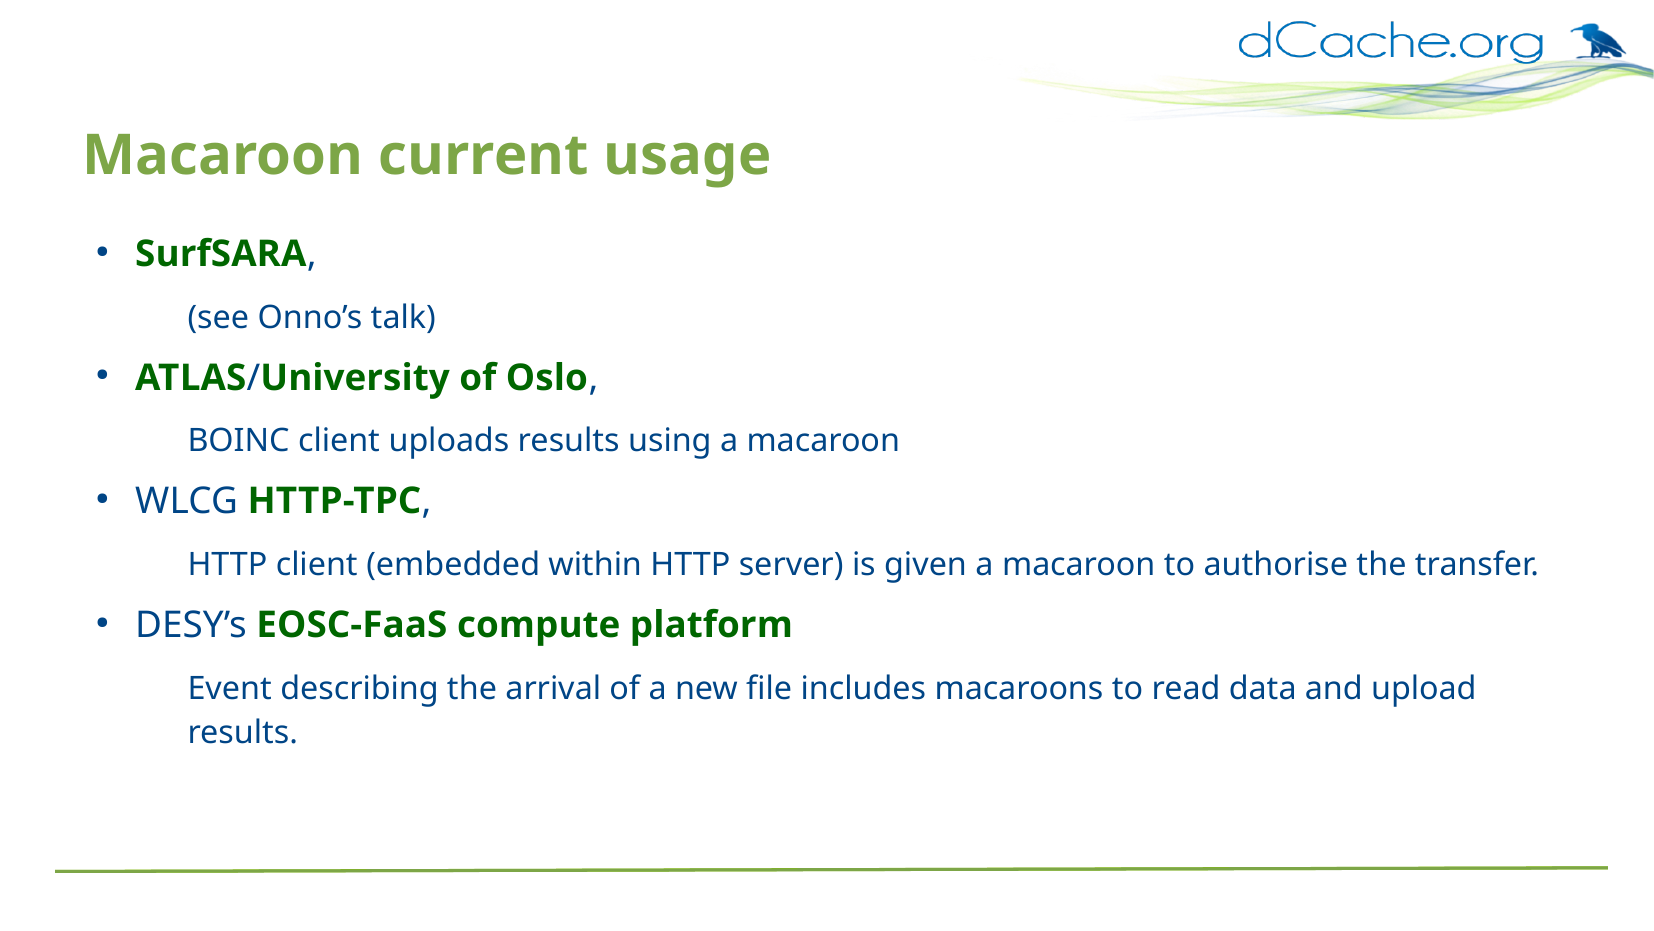

# Macaroon current usage
SurfSARA,
(see Onno’s talk)
ATLAS/University of Oslo,
BOINC client uploads results using a macaroon
WLCG HTTP-TPC,
HTTP client (embedded within HTTP server) is given a macaroon to authorise the transfer.
DESY’s EOSC-FaaS compute platform
Event describing the arrival of a new file includes macaroons to read data and upload results.